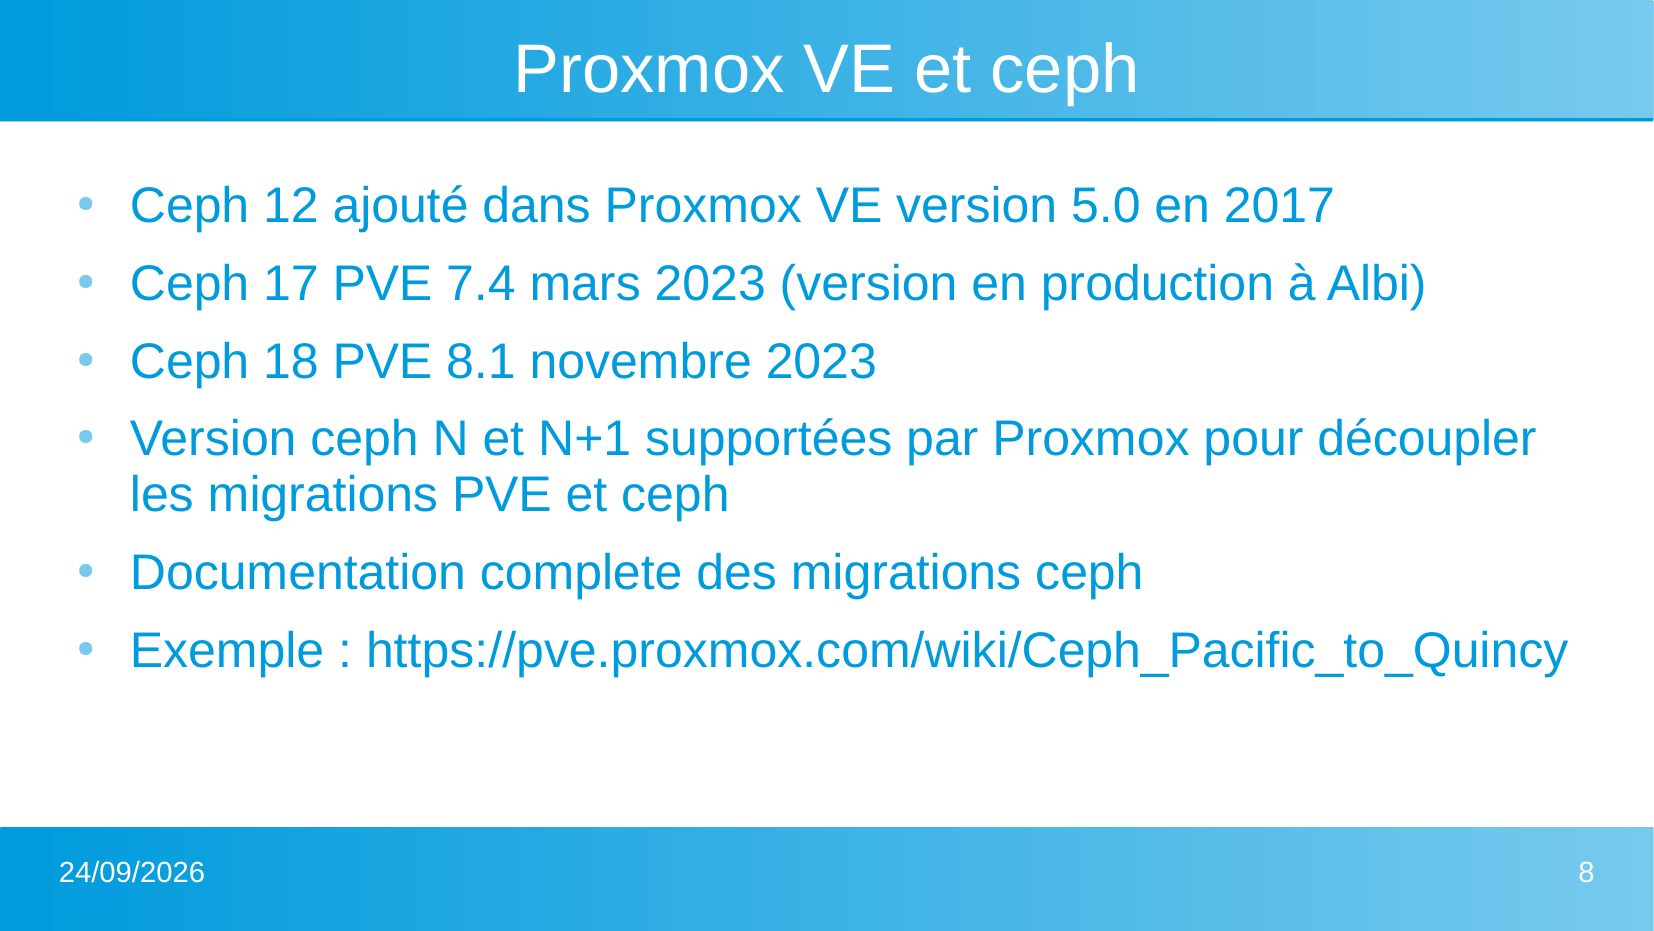

# Proxmox VE et ceph
Ceph 12 ajouté dans Proxmox VE version 5.0 en 2017
Ceph 17 PVE 7.4 mars 2023 (version en production à Albi)
Ceph 18 PVE 8.1 novembre 2023
Version ceph N et N+1 supportées par Proxmox pour découpler les migrations PVE et ceph
Documentation complete des migrations ceph
Exemple : https://pve.proxmox.com/wiki/Ceph_Pacific_to_Quincy
8